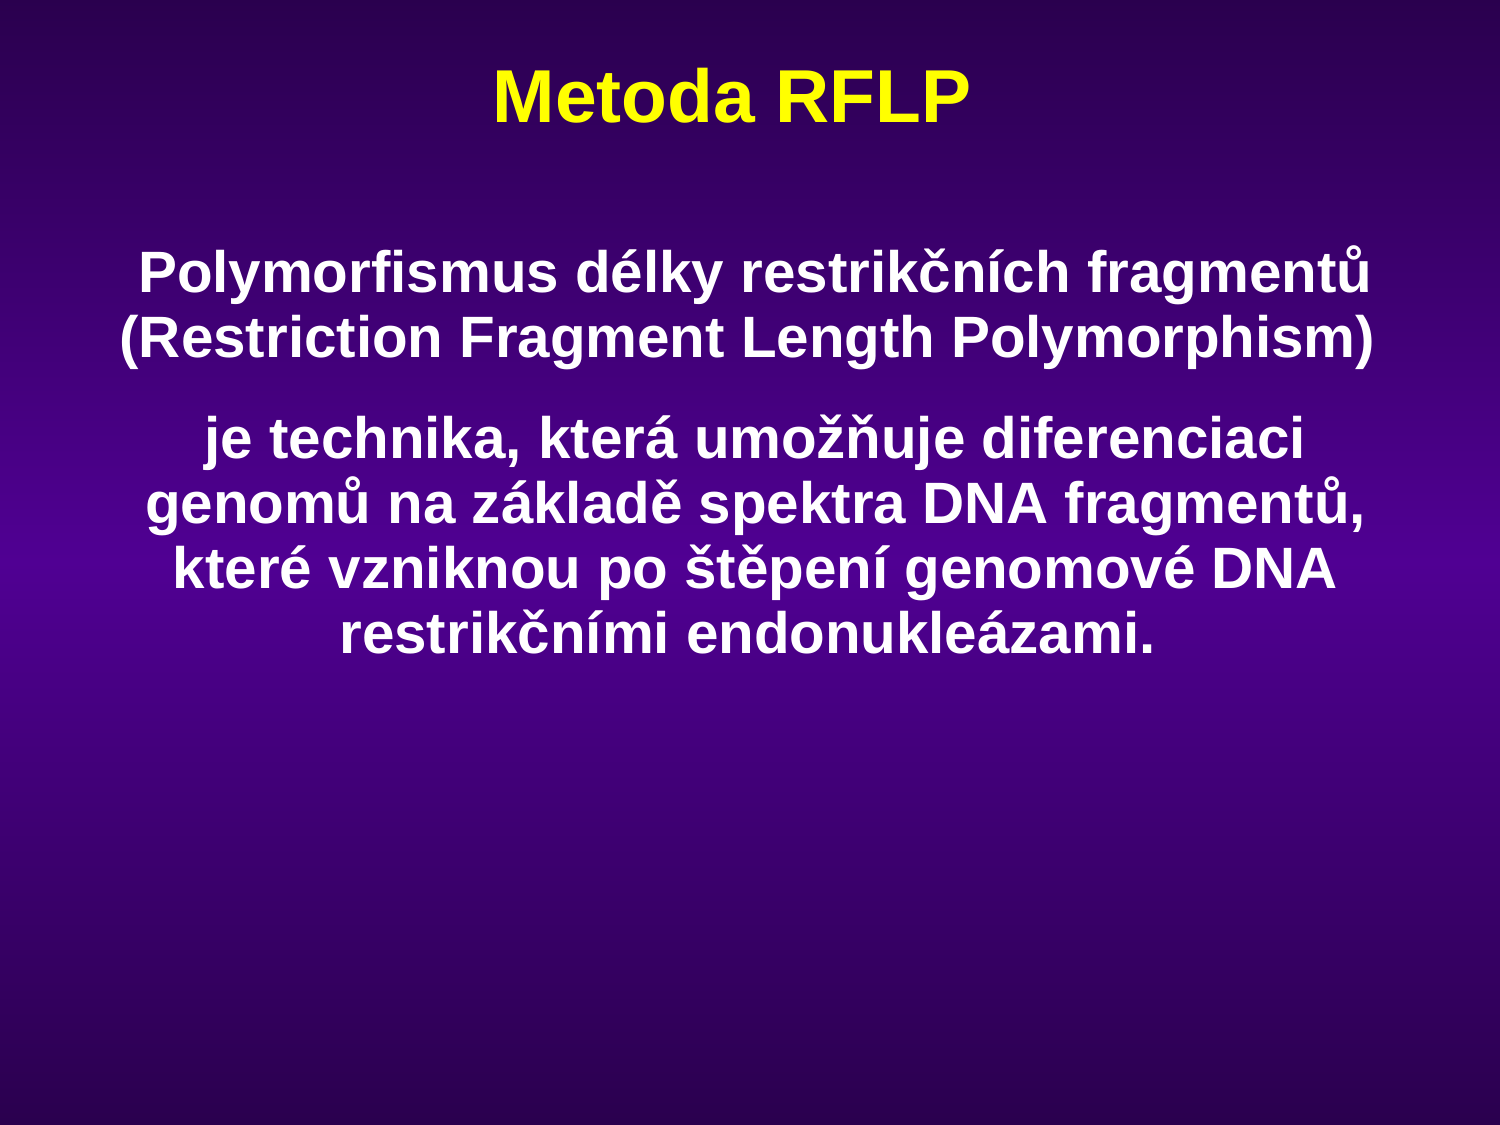

# Metoda RFLP
Polymorfismus délky restrikčních fragmentů (Restriction Fragment Length Polymorphism)
je technika, která umožňuje diferenciaci genomů na základě spektra DNA fragmentů, které vzniknou po štěpení genomové DNA restrikčními endonukleázami.